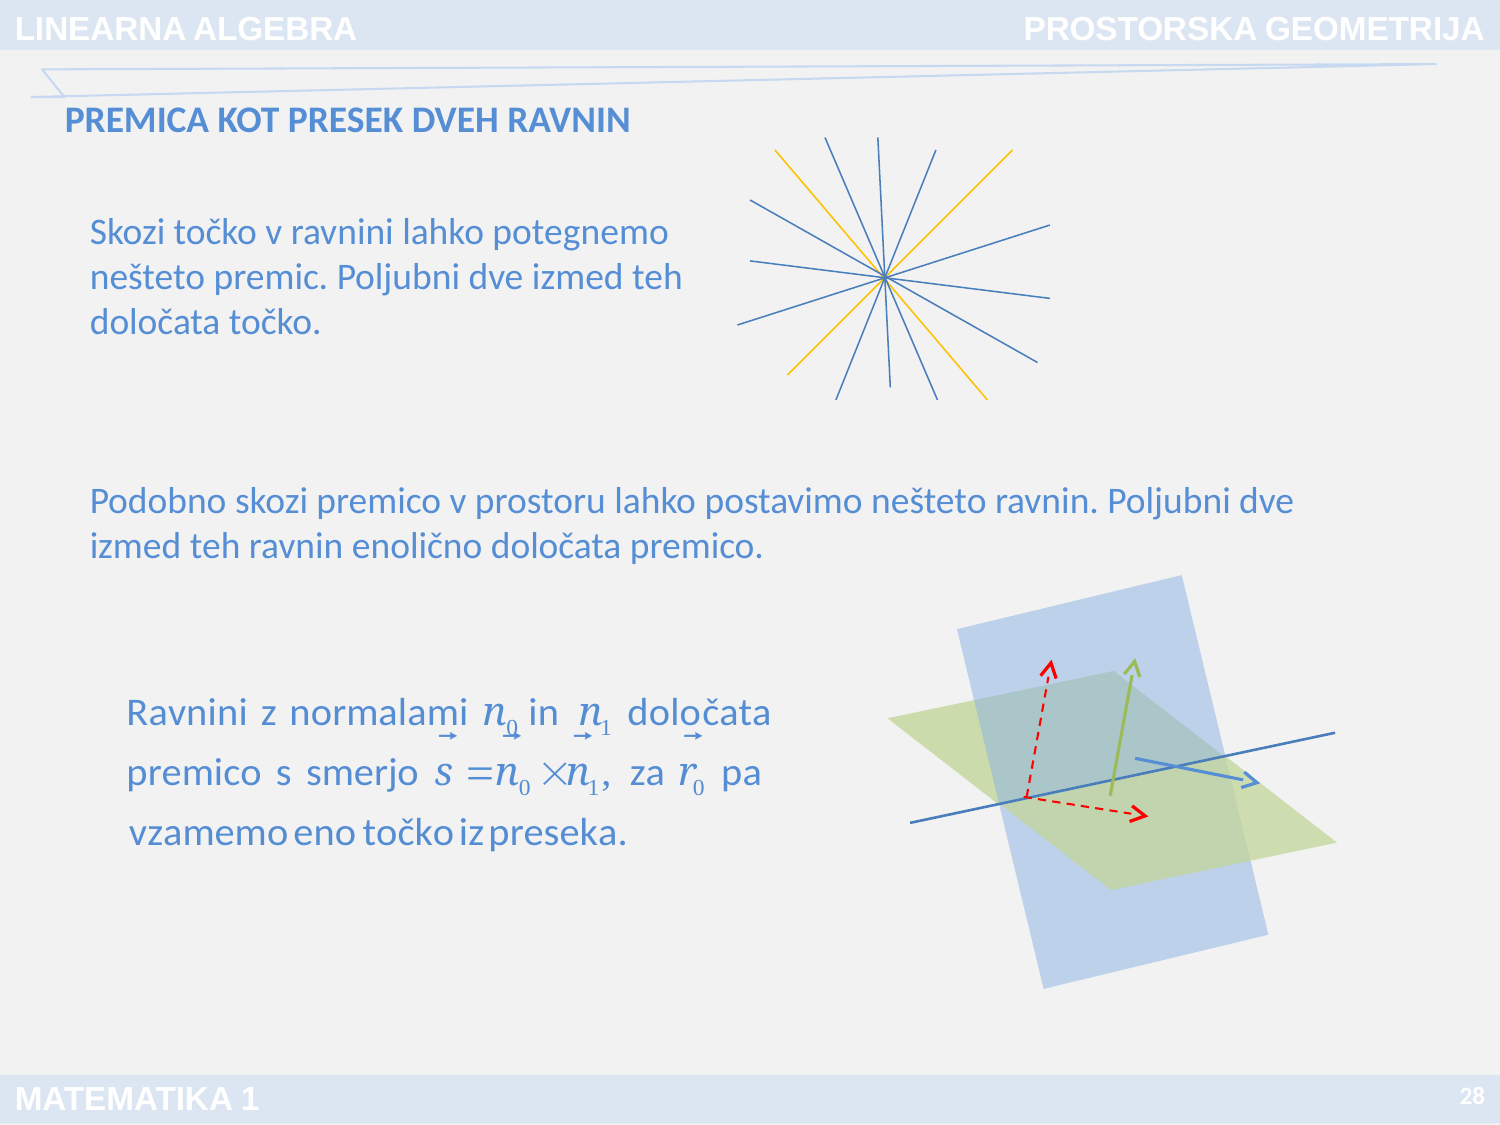

LINEARNA ALGEBRA
PROSTORSKA GEOMETRIJA
PREMICA KOT PRESEK DVEH RAVNIN
Skozi točko v ravnini lahko potegnemo nešteto premic. Poljubni dve izmed teh določata točko.
Podobno skozi premico v prostoru lahko postavimo nešteto ravnin. Poljubni dve izmed teh ravnin enolično določata premico.
MATEMATIKA 1